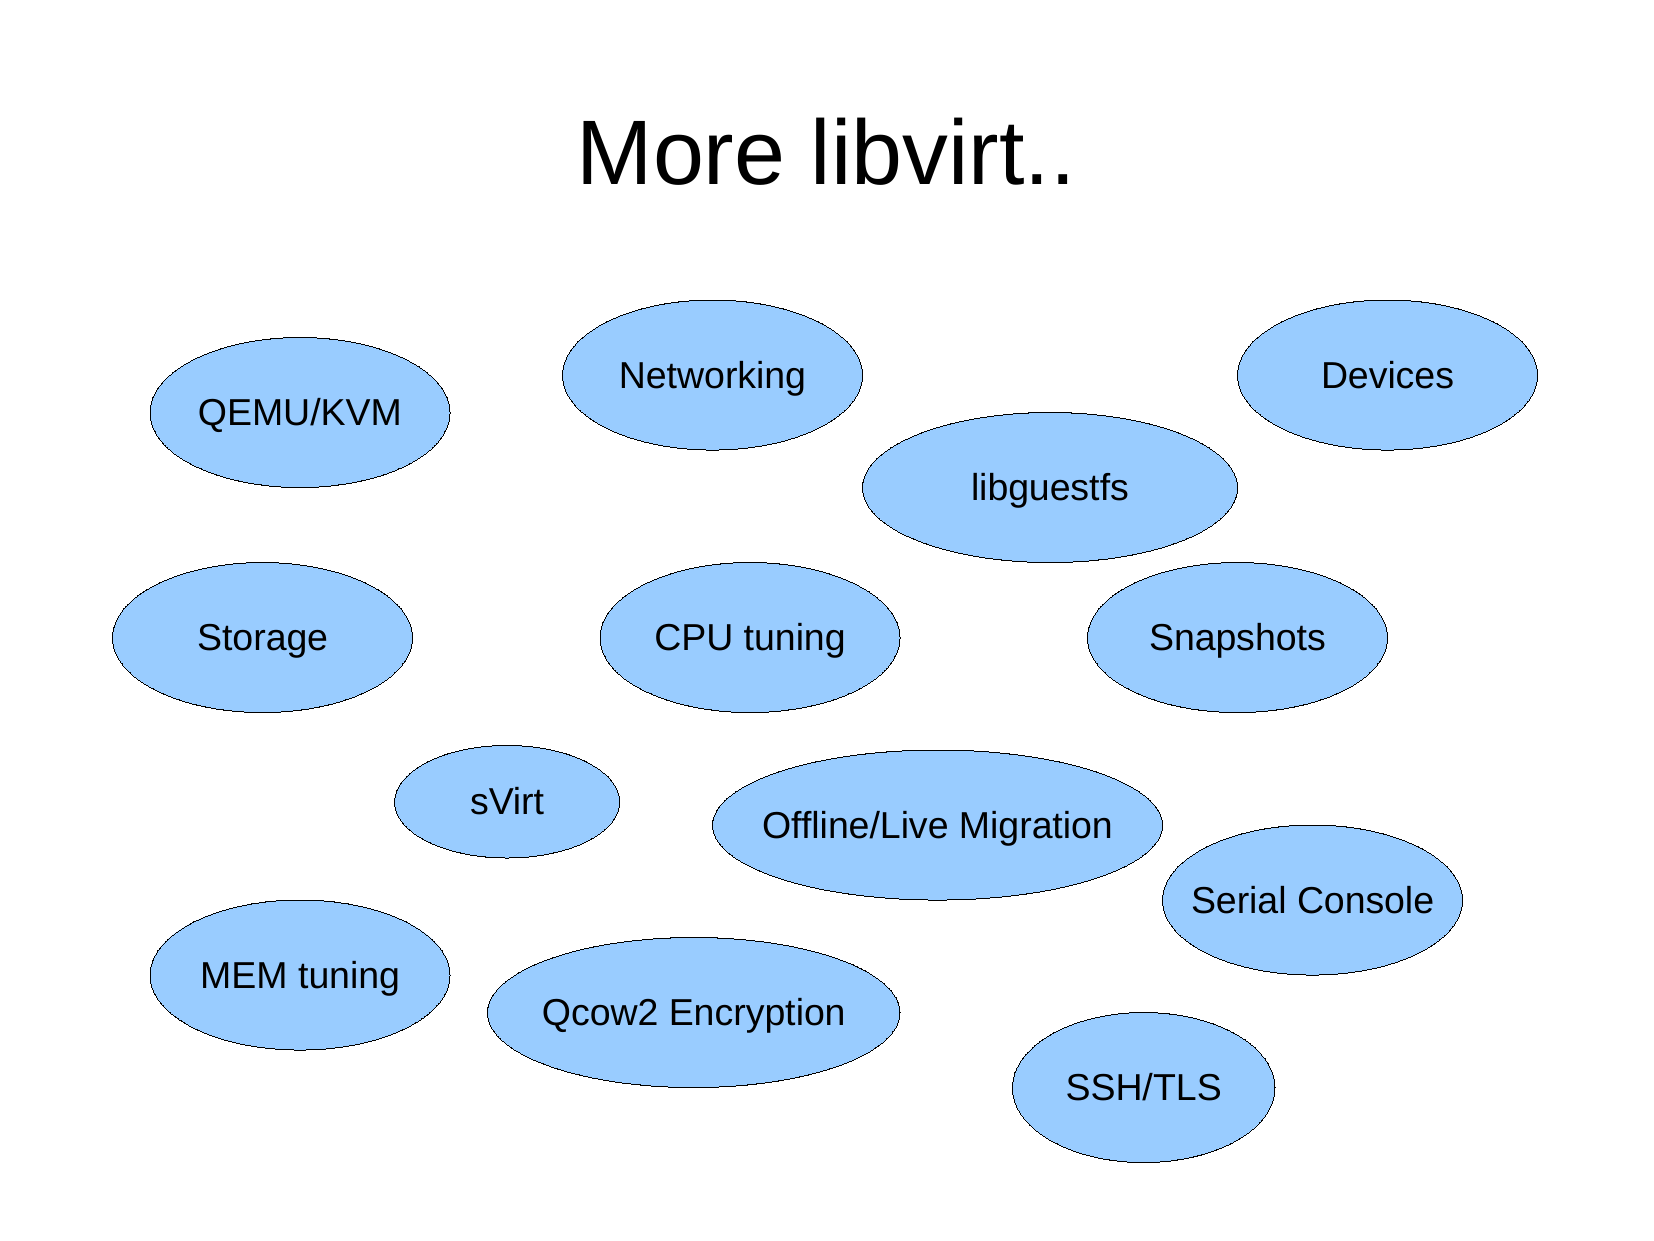

# More libvirt..
Networking
Devices
QEMU/KVM
libguestfs
Storage
CPU tuning
Snapshots
sVirt
Offline/Live Migration
Serial Console
MEM tuning
MEM tuning
MEM tuning
Qcow2 Encryption
SSH/TLS